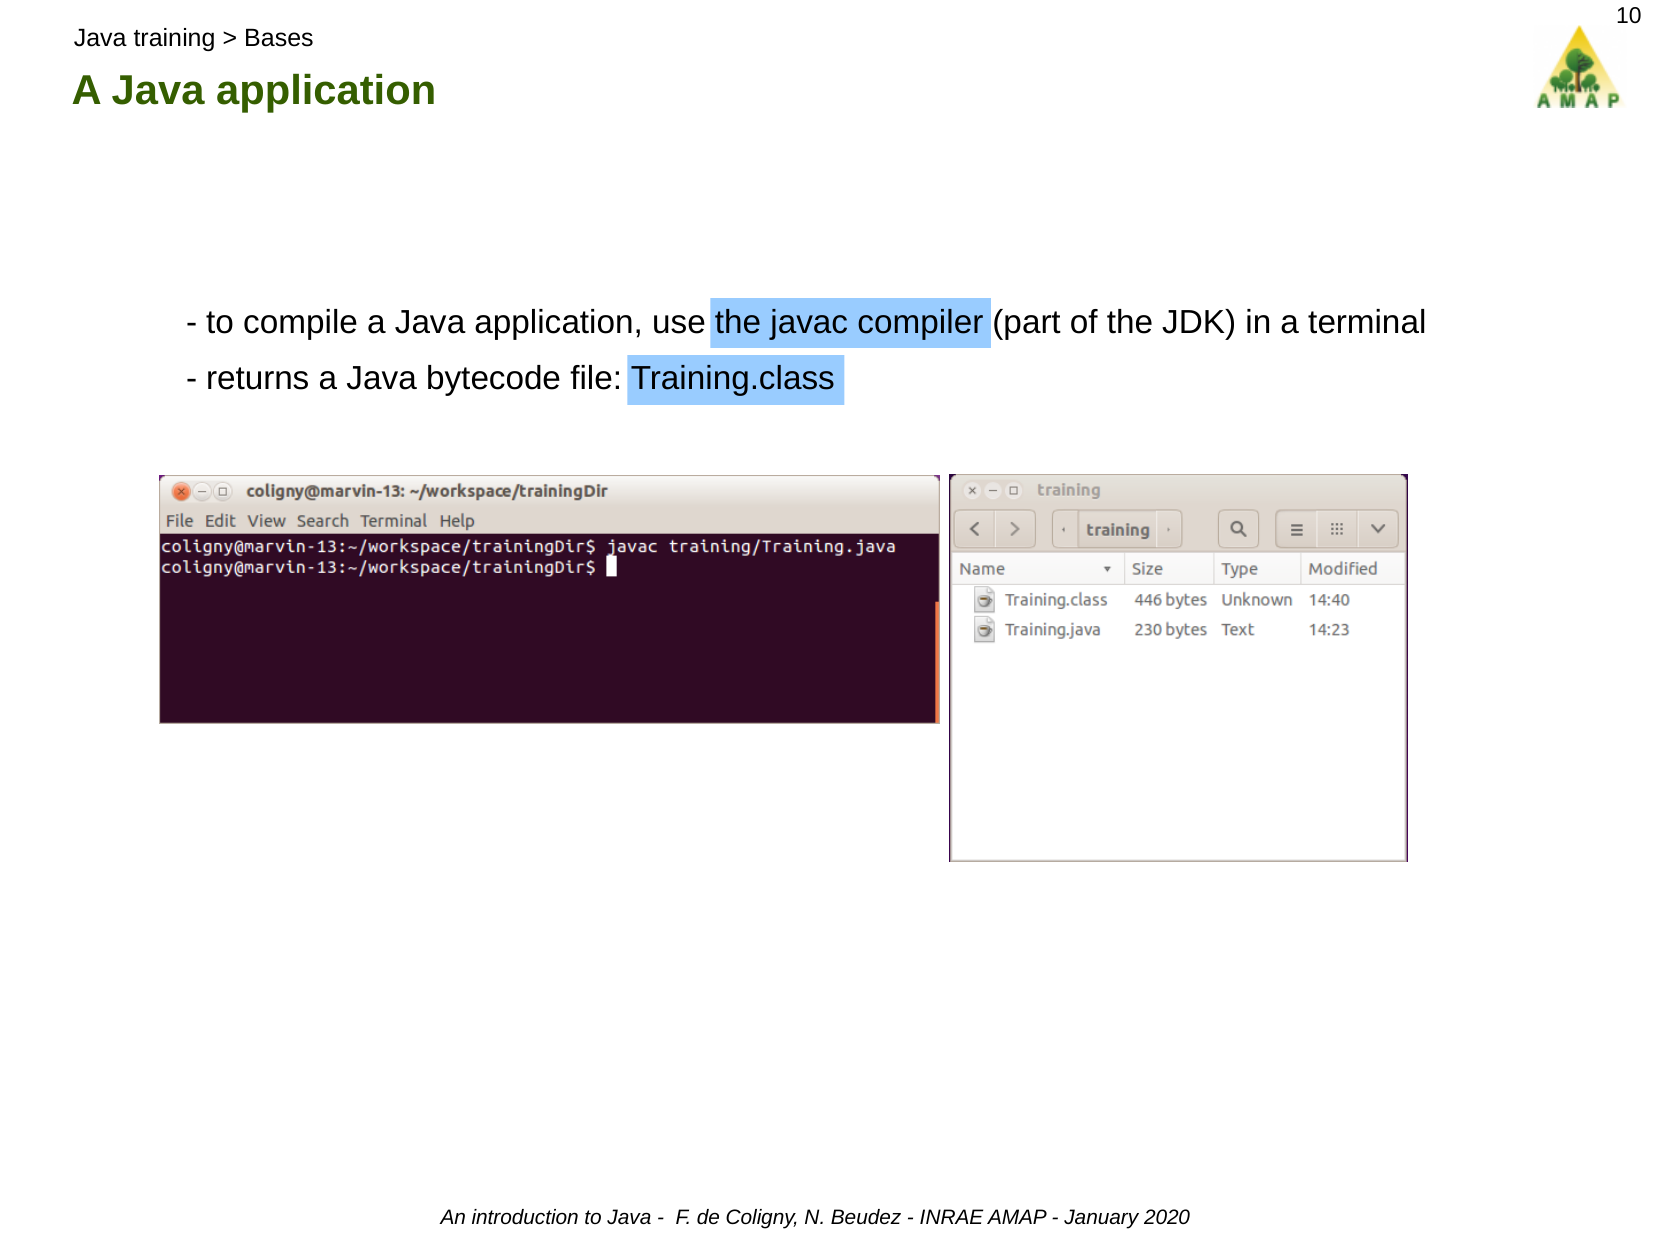

10
Java training > Bases
A Java application
- to compile a Java application, use the javac compiler (part of the JDK) in a terminal
- returns a Java bytecode file: Training.class